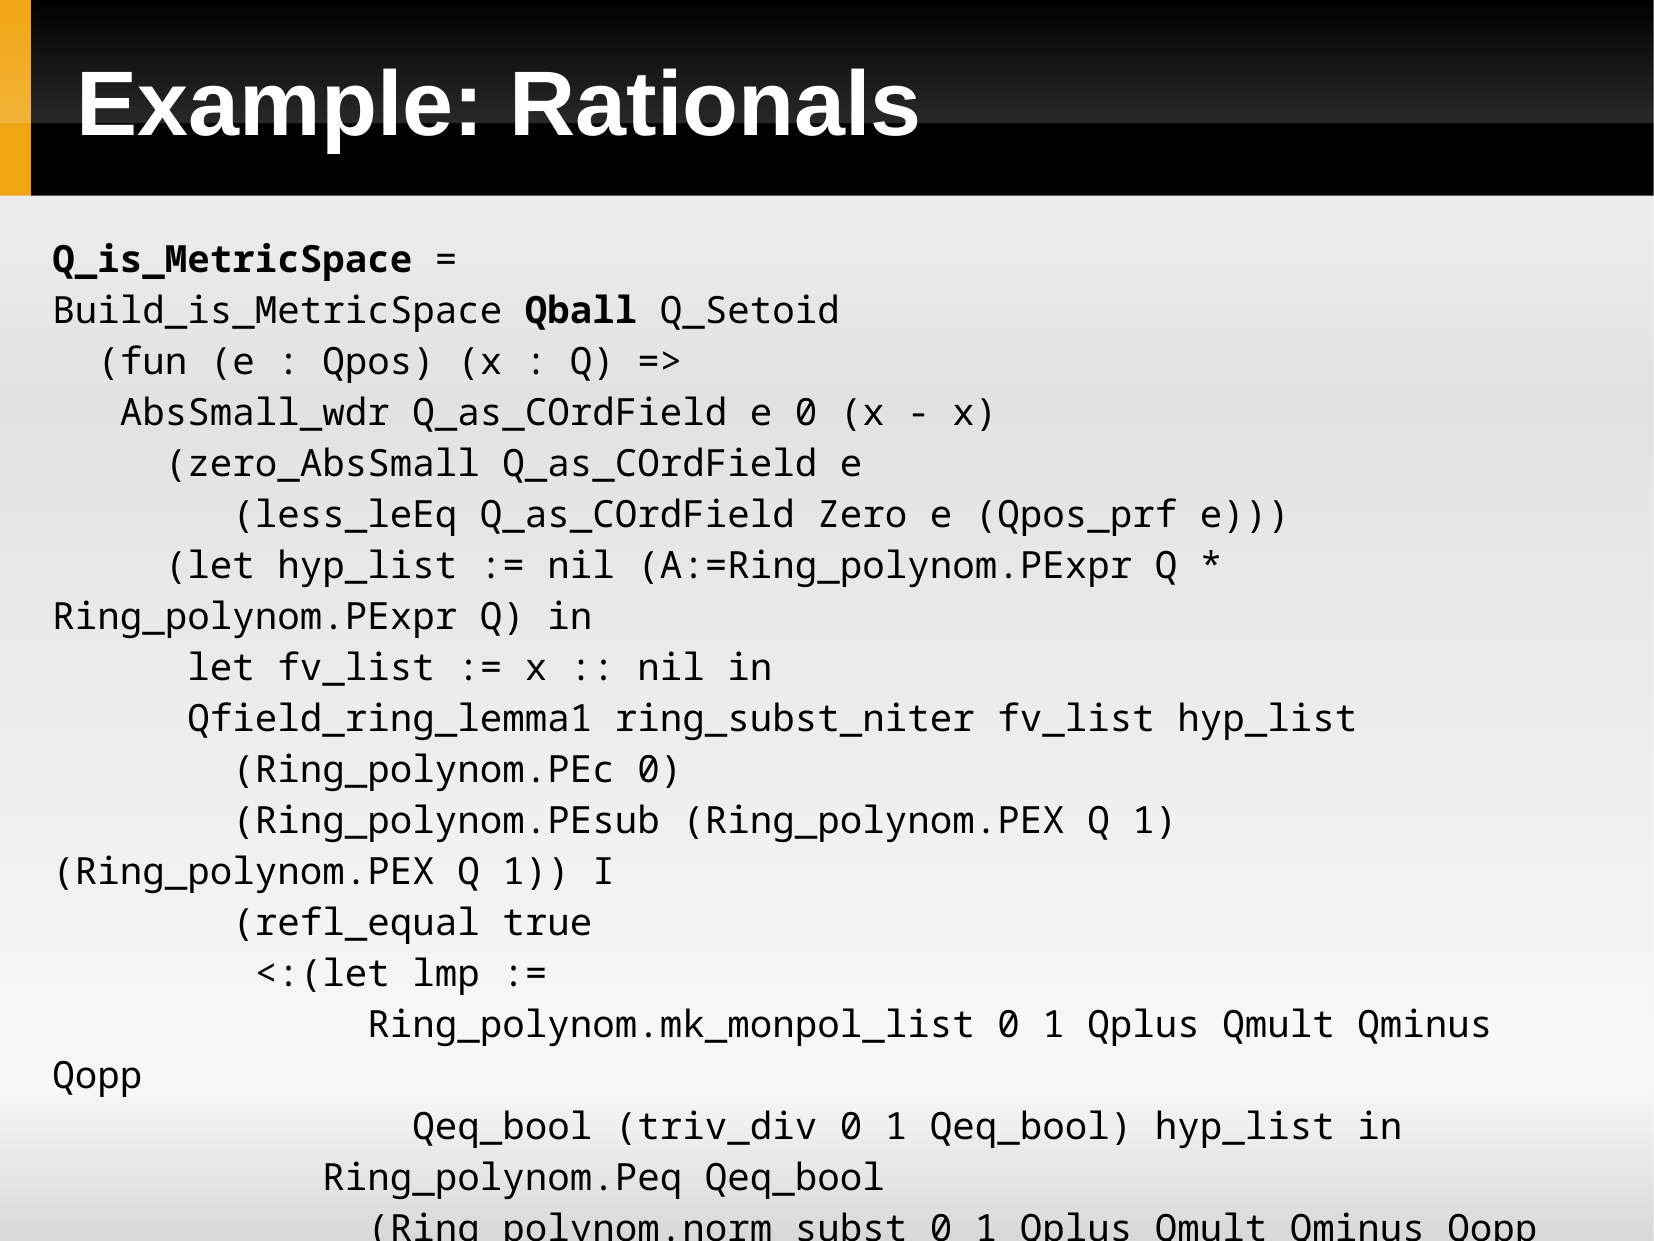

# Example: Rationals
Q_is_MetricSpace =
Build_is_MetricSpace Qball Q_Setoid
 (fun (e : Qpos) (x : Q) =>
 AbsSmall_wdr Q_as_COrdField e 0 (x - x)
 (zero_AbsSmall Q_as_COrdField e
 (less_leEq Q_as_COrdField Zero e (Qpos_prf e)))
 (let hyp_list := nil (A:=Ring_polynom.PExpr Q * Ring_polynom.PExpr Q) in
 let fv_list := x :: nil in
 Qfield_ring_lemma1 ring_subst_niter fv_list hyp_list
 (Ring_polynom.PEc 0)
 (Ring_polynom.PEsub (Ring_polynom.PEX Q 1) (Ring_polynom.PEX Q 1)) I
 (refl_equal true
 <:(let lmp :=
 Ring_polynom.mk_monpol_list 0 1 Qplus Qmult Qminus Qopp
 Qeq_bool (triv_div 0 1 Qeq_bool) hyp_list in
 Ring_polynom.Peq Qeq_bool
 (Ring_polynom.norm_subst 0 1 Qplus Qmult Qminus Qopp Qeq_bool
 (triv_div 0 1 Qeq_bool) ring_subst_niter lmp
 (Ring_polynom.PEc 0))
 (Ring_polynom.norm_subst 0 1 Qplus Qmult Qminus Qopp Qeq_bool
 (triv_div 0 1 Qeq_bool) ring_subst_niter lmp
 (Ring_polynom.PEsub (Ring_polynom.PEX Q 1)
 (Ring_polynom.PEX Q 1)))) = true)))
 (fun (e : Qpos) (x y : Q) => AbsSmall_minus Q_as_COrdField e x y)
 (fun e1 : Qpos =>
 match
 e1 as q
 retu